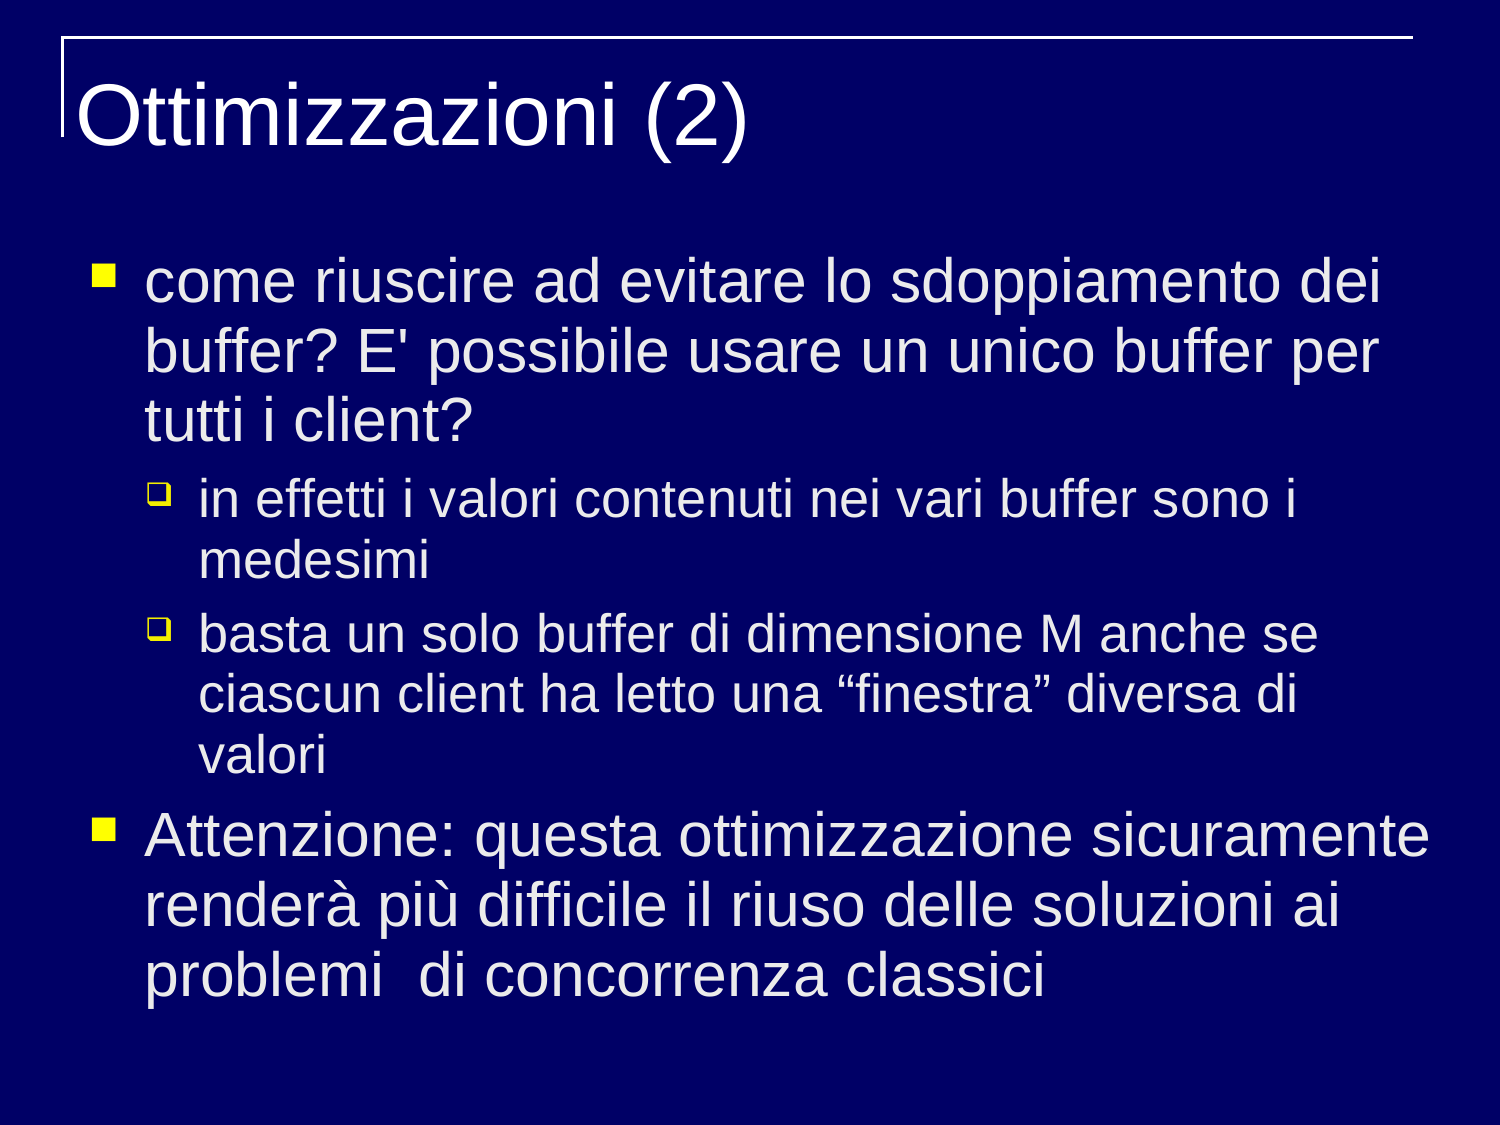

# Ottimizzazioni (2)
come riuscire ad evitare lo sdoppiamento dei buffer? E' possibile usare un unico buffer per tutti i client?
in effetti i valori contenuti nei vari buffer sono i medesimi
basta un solo buffer di dimensione M anche se ciascun client ha letto una “finestra” diversa di valori
Attenzione: questa ottimizzazione sicuramente renderà più difficile il riuso delle soluzioni ai problemi di concorrenza classici